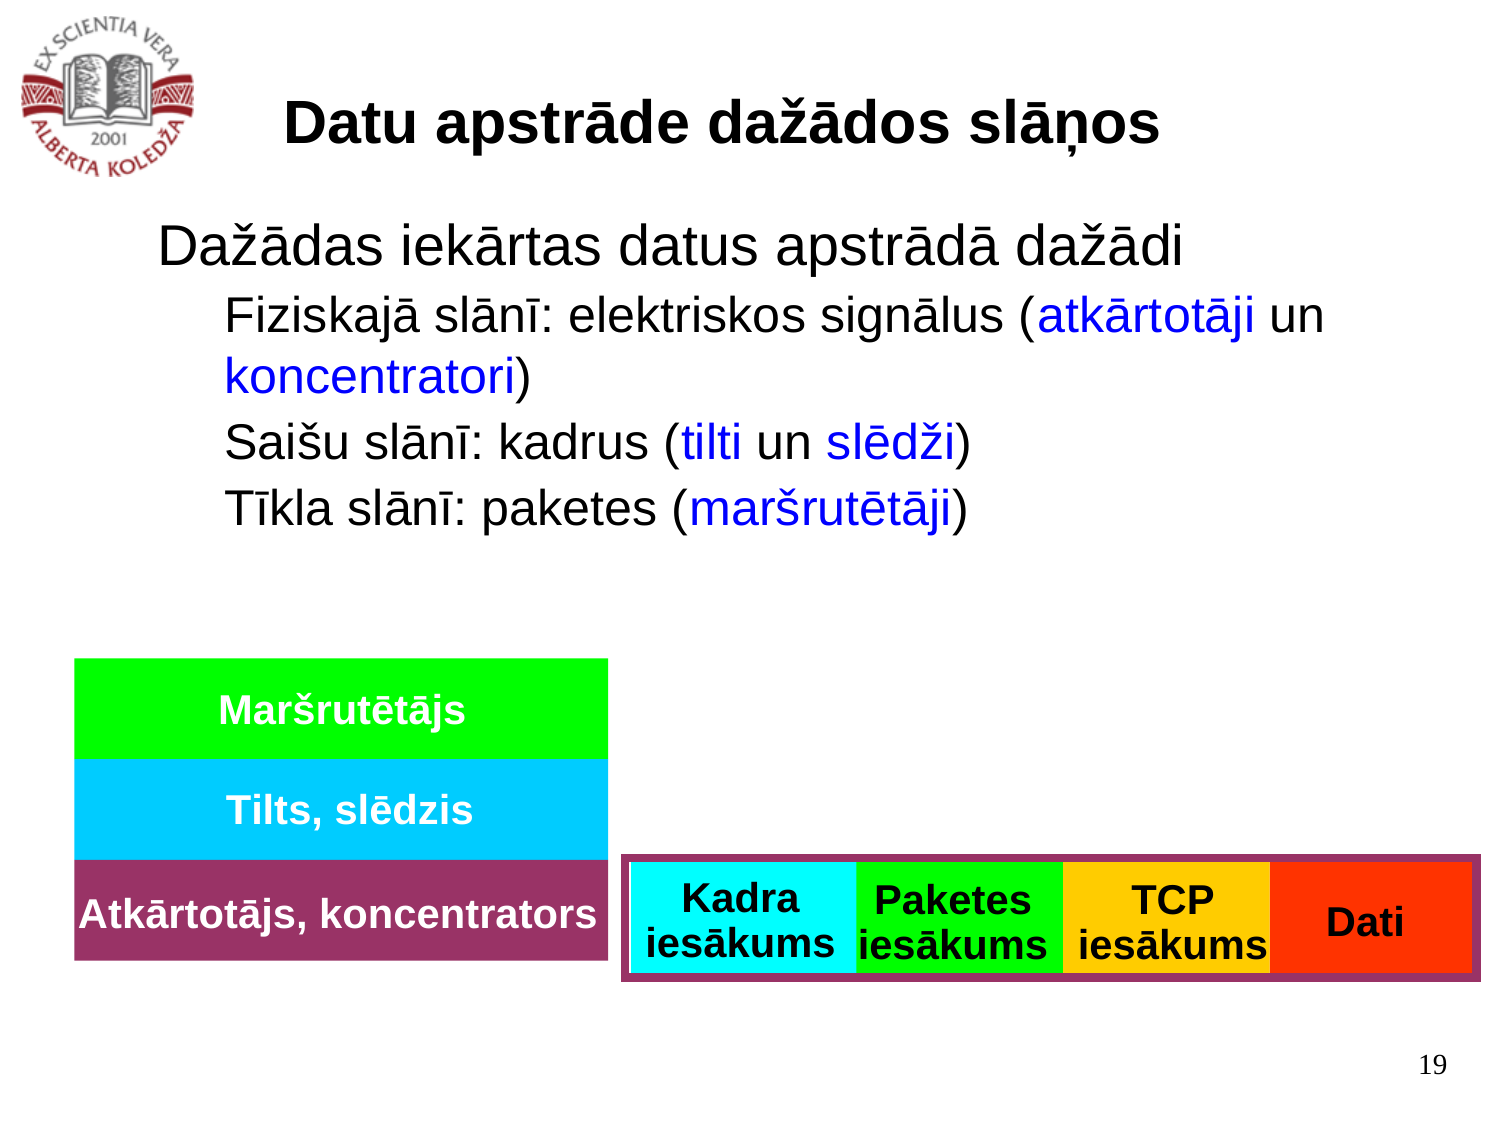

# Datu apstrāde dažādos slāņos
Dažādas iekārtas datus apstrādā dažādi
Fiziskajā slānī: elektriskos signālus (atkārtotāji un koncentratori)
Saišu slānī: kadrus (tilti un slēdži)
Tīkla slānī: paketes (maršrutētāji)
Application gateway
Maršrutētājs
 Tilts, slēdzis
Kadra
iesākums
Paketes
iesākums
TCP
iesākums
Atkārtotājs, koncentrators
Dati
17